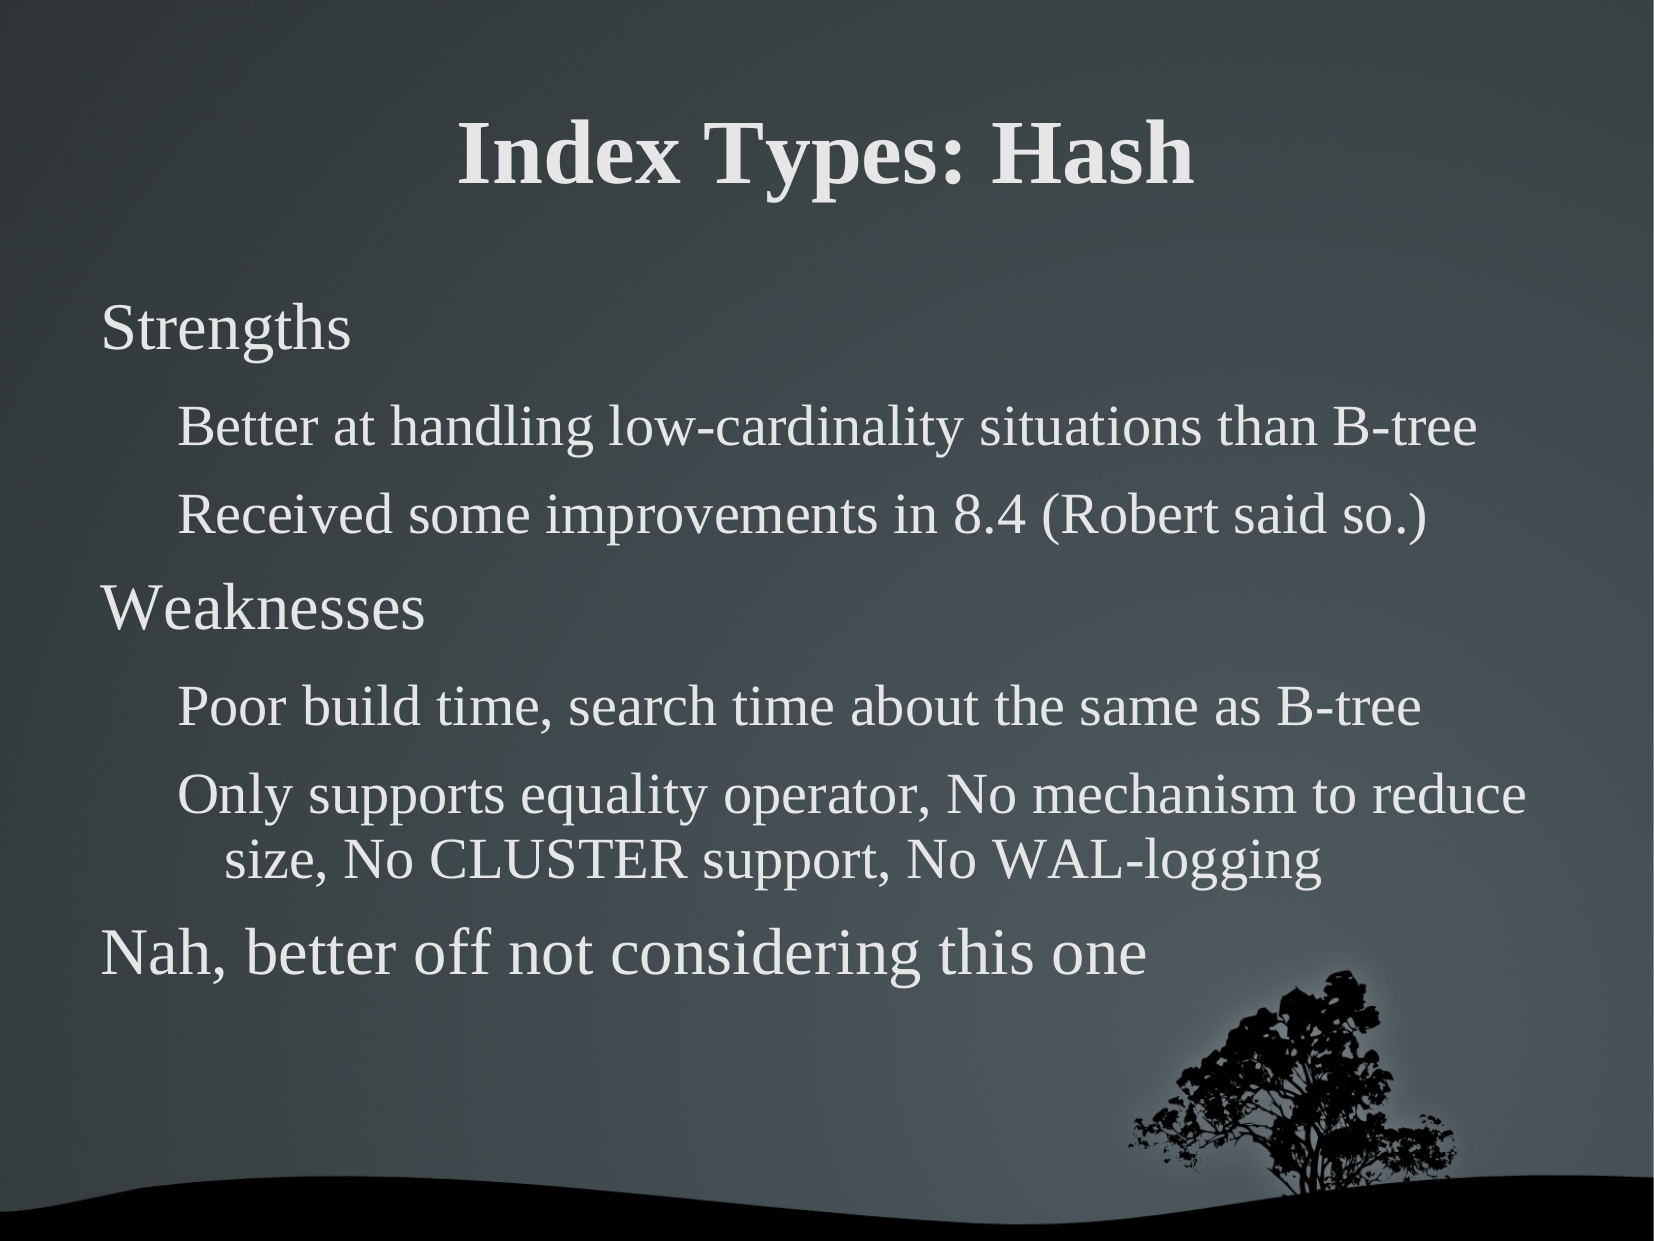

# Index Types: Hash
Strengths
Better at handling low-cardinality situations than B-tree
Received some improvements in 8.4 (Robert said so.)
Weaknesses
Poor build time, search time about the same as B-tree
Only supports equality operator, No mechanism to reduce size, No CLUSTER support, No WAL-logging
Nah, better off not considering this one